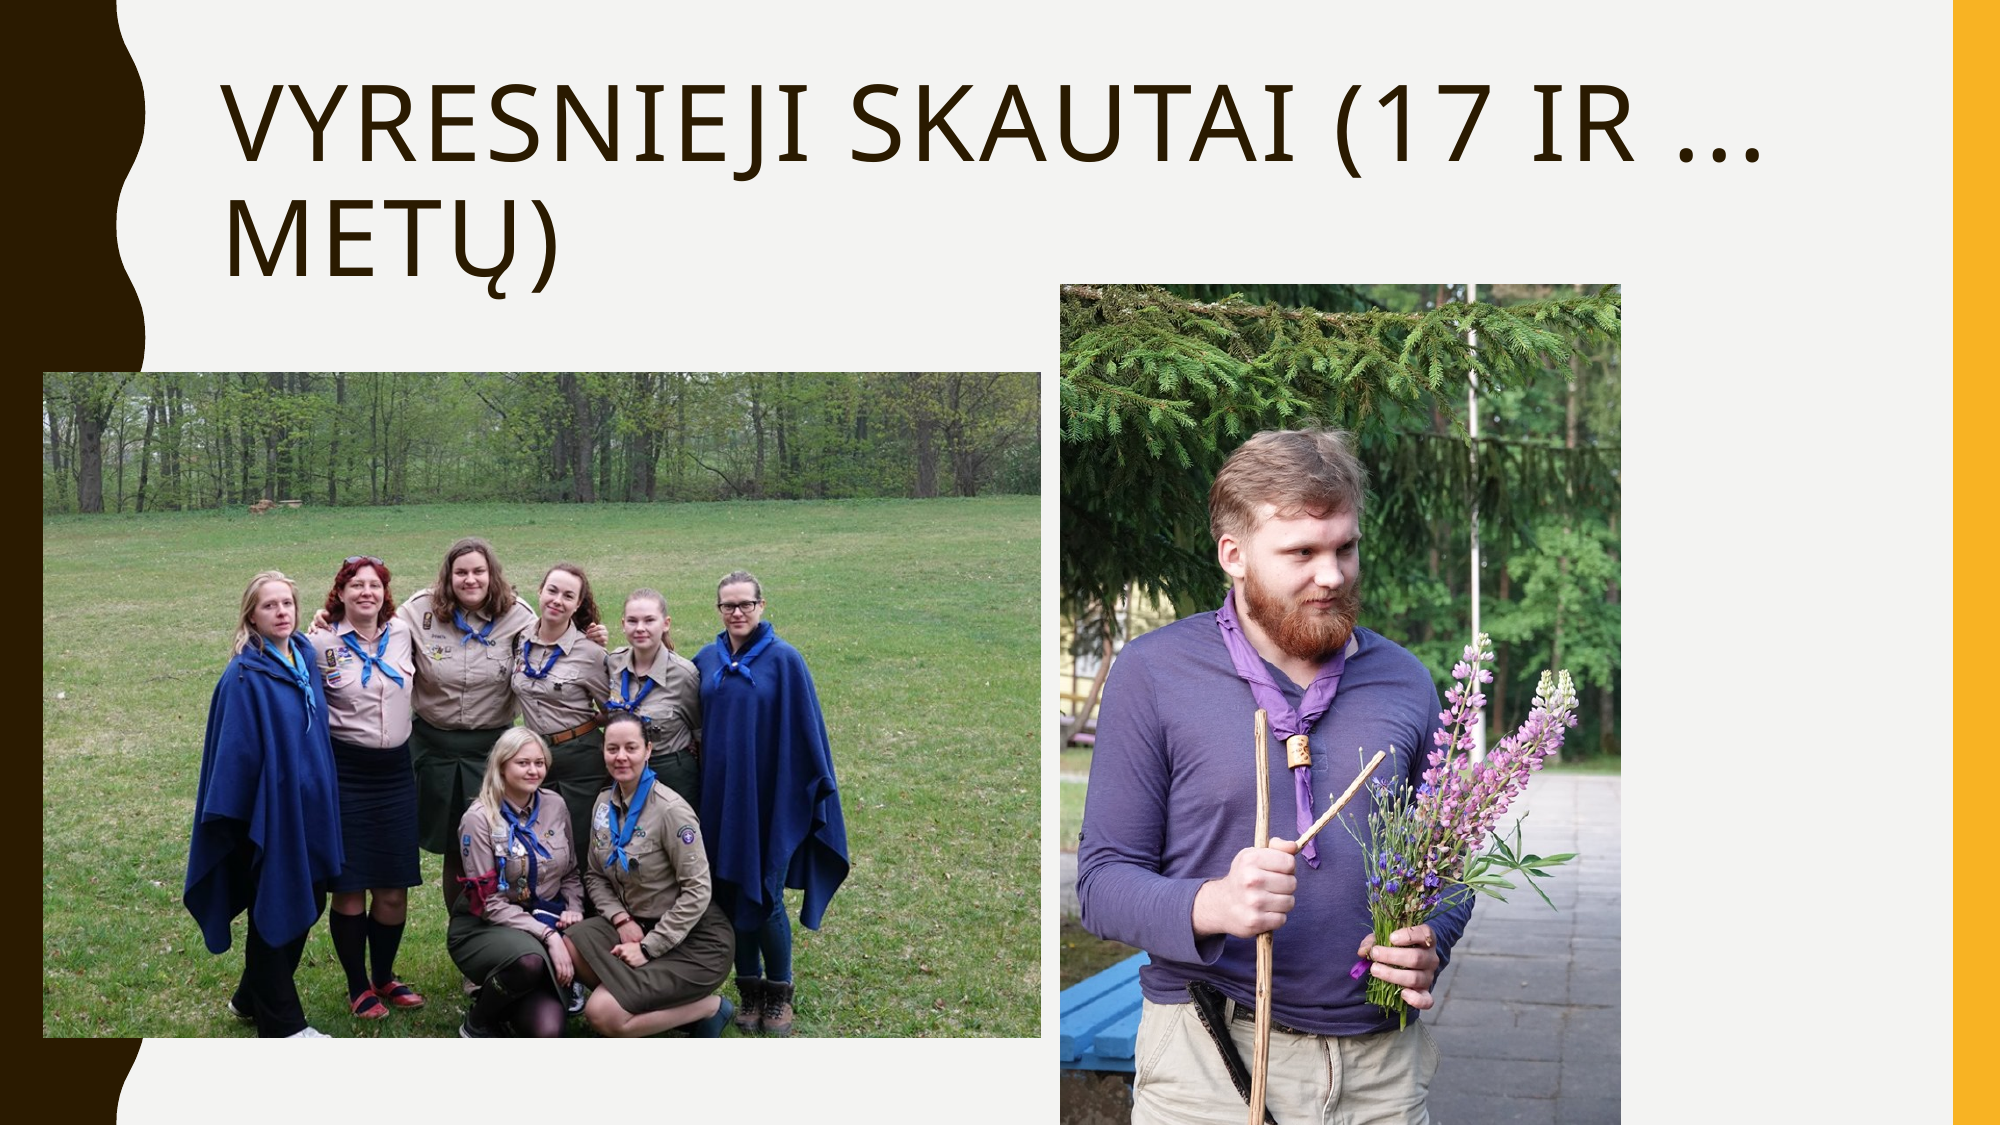

# Vyresnieji skautai (17 ir ... Metų)